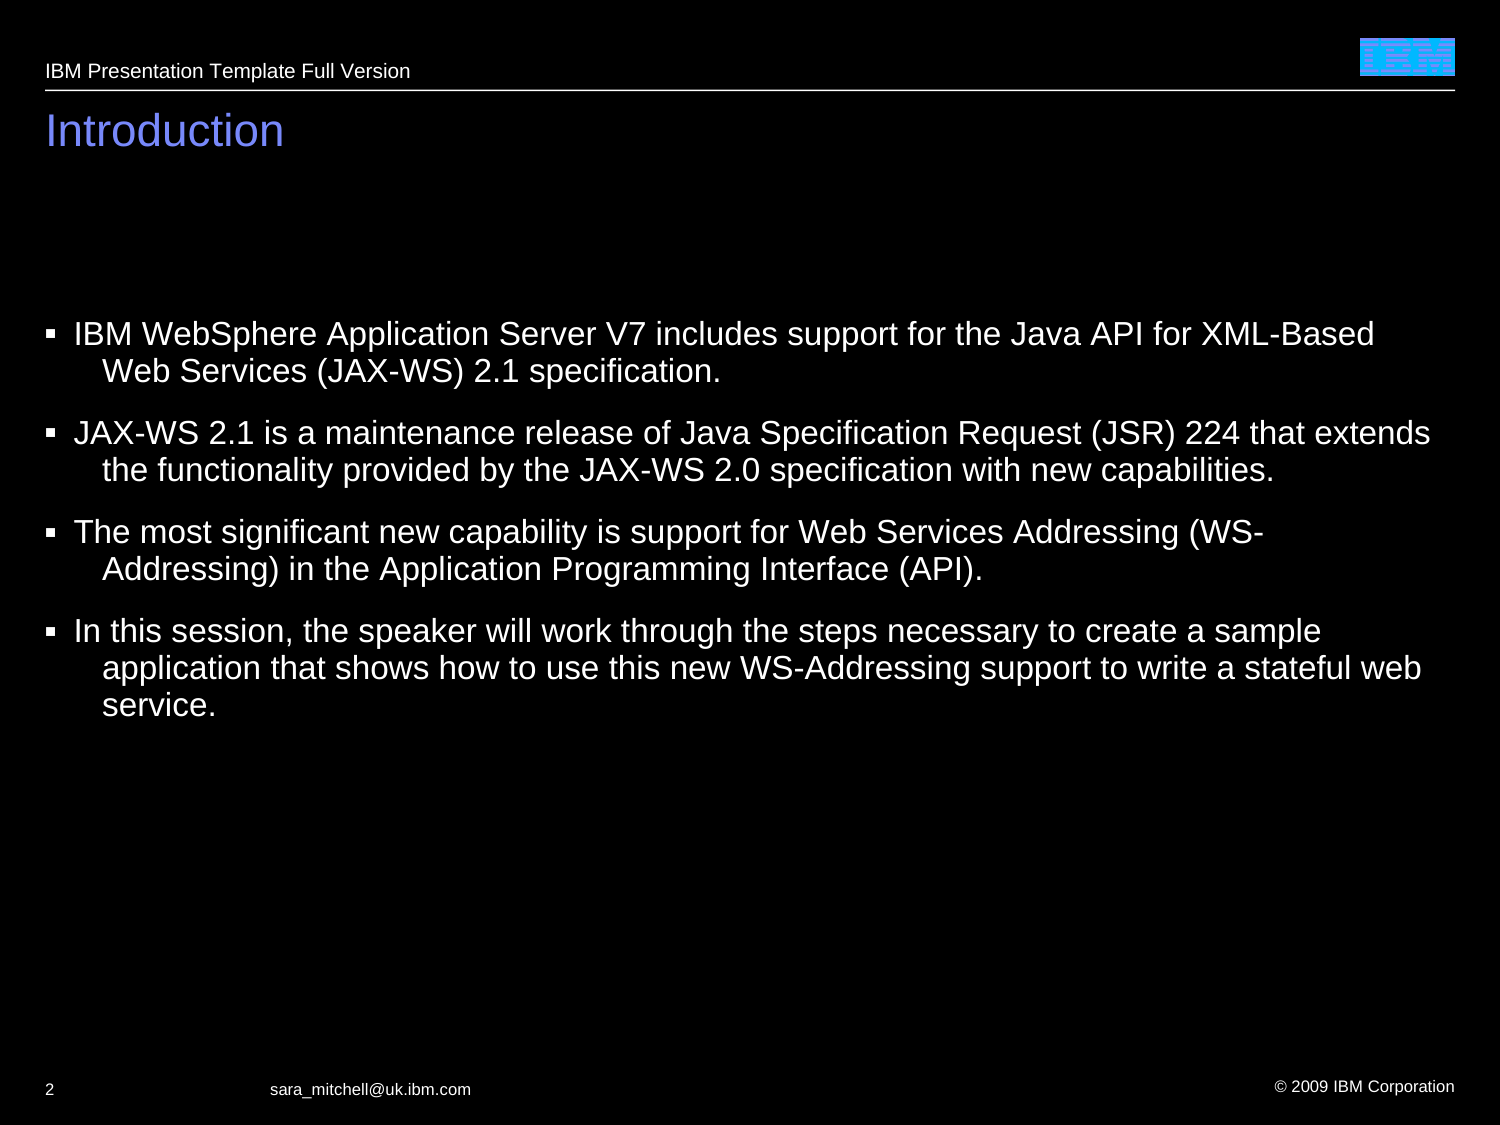

IBM Presentation Template Full Version
# Introduction
IBM WebSphere Application Server V7 includes support for the Java API for XML-Based Web Services (JAX-WS) 2.1 specification.
JAX-WS 2.1 is a maintenance release of Java Specification Request (JSR) 224 that extends the functionality provided by the JAX-WS 2.0 specification with new capabilities.
The most significant new capability is support for Web Services Addressing (WS-Addressing) in the Application Programming Interface (API).
In this session, the speaker will work through the steps necessary to create a sample application that shows how to use this new WS-Addressing support to write a stateful web service.
2